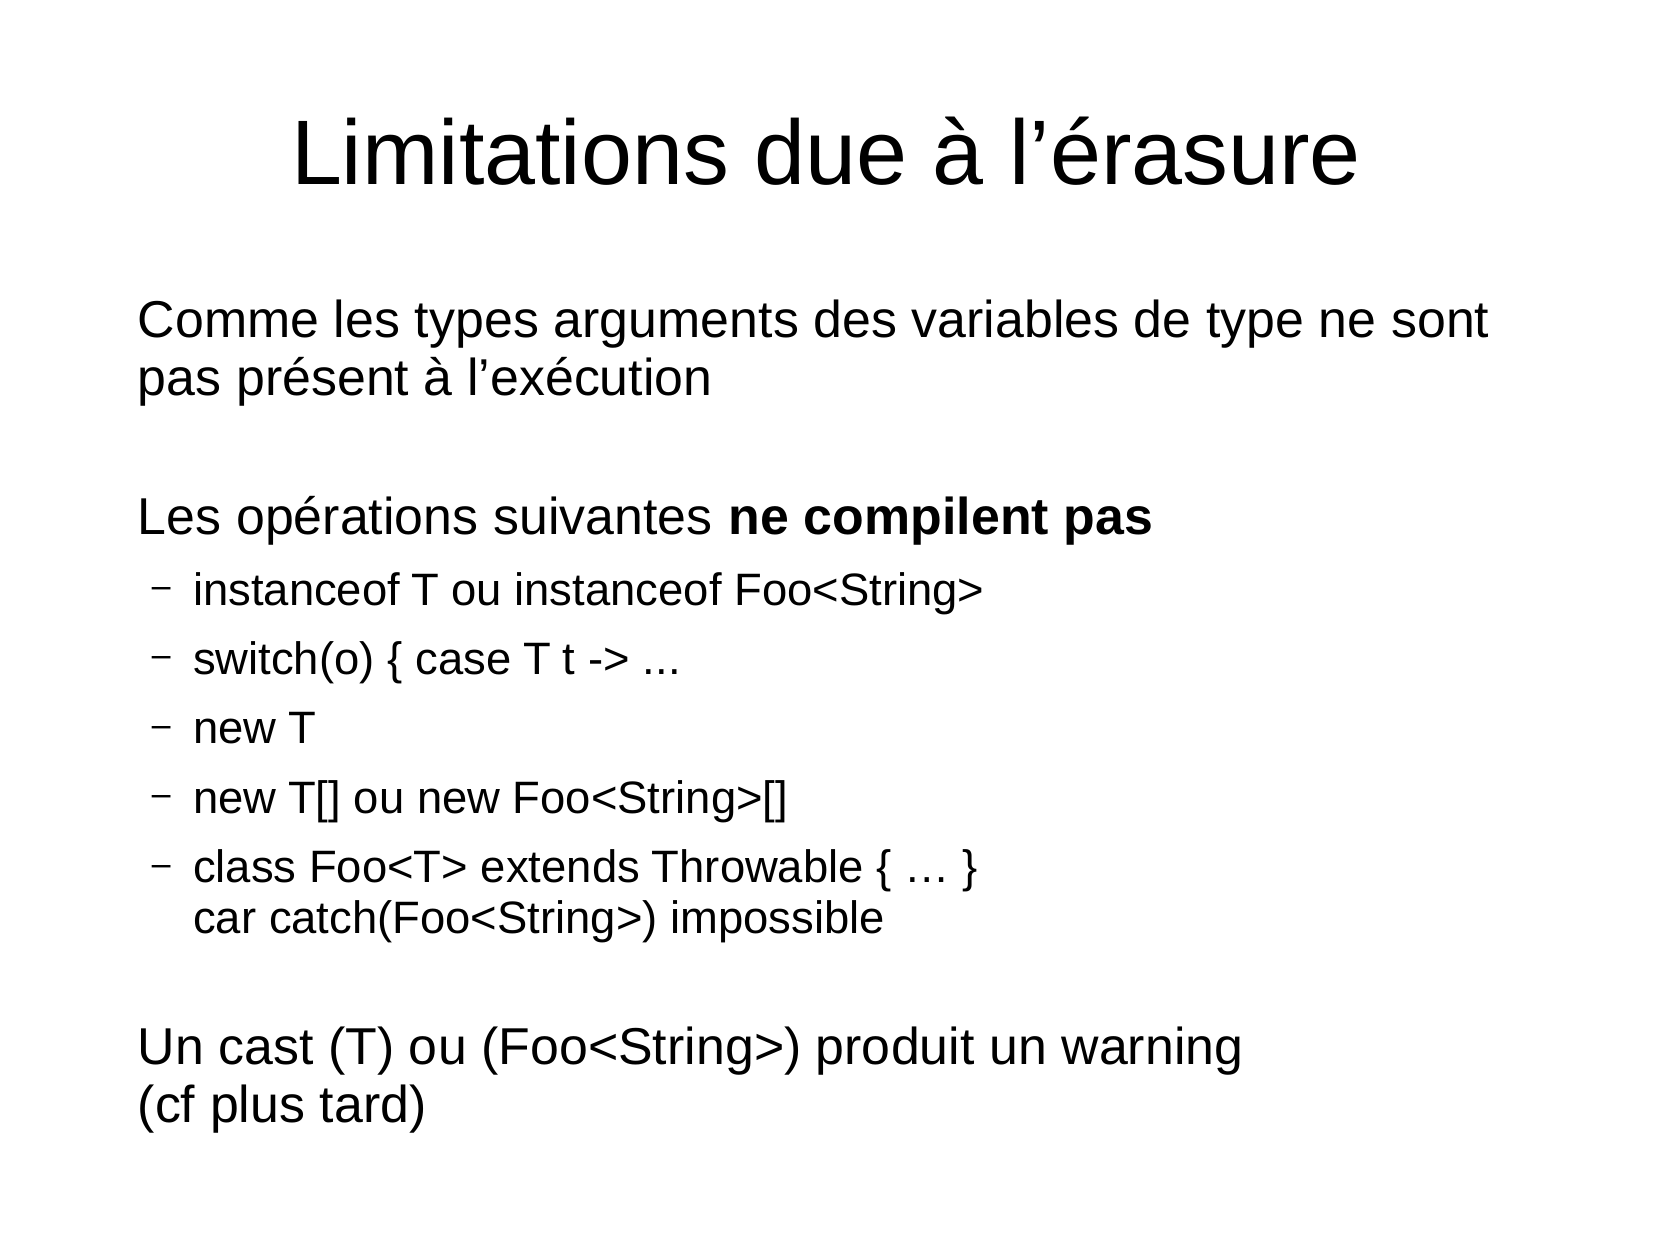

# Limitations due à l’érasure
Comme les types arguments des variables de type ne sont pas présent à l’exécution
Les opérations suivantes ne compilent pas
instanceof T ou instanceof Foo<String>
switch(o) { case T t -> ...
new T
new T[] ou new Foo<String>[]
class Foo<T> extends Throwable { … }
car catch(Foo<String>) impossible
Un cast (T) ou (Foo<String>) produit un warning
(cf plus tard)